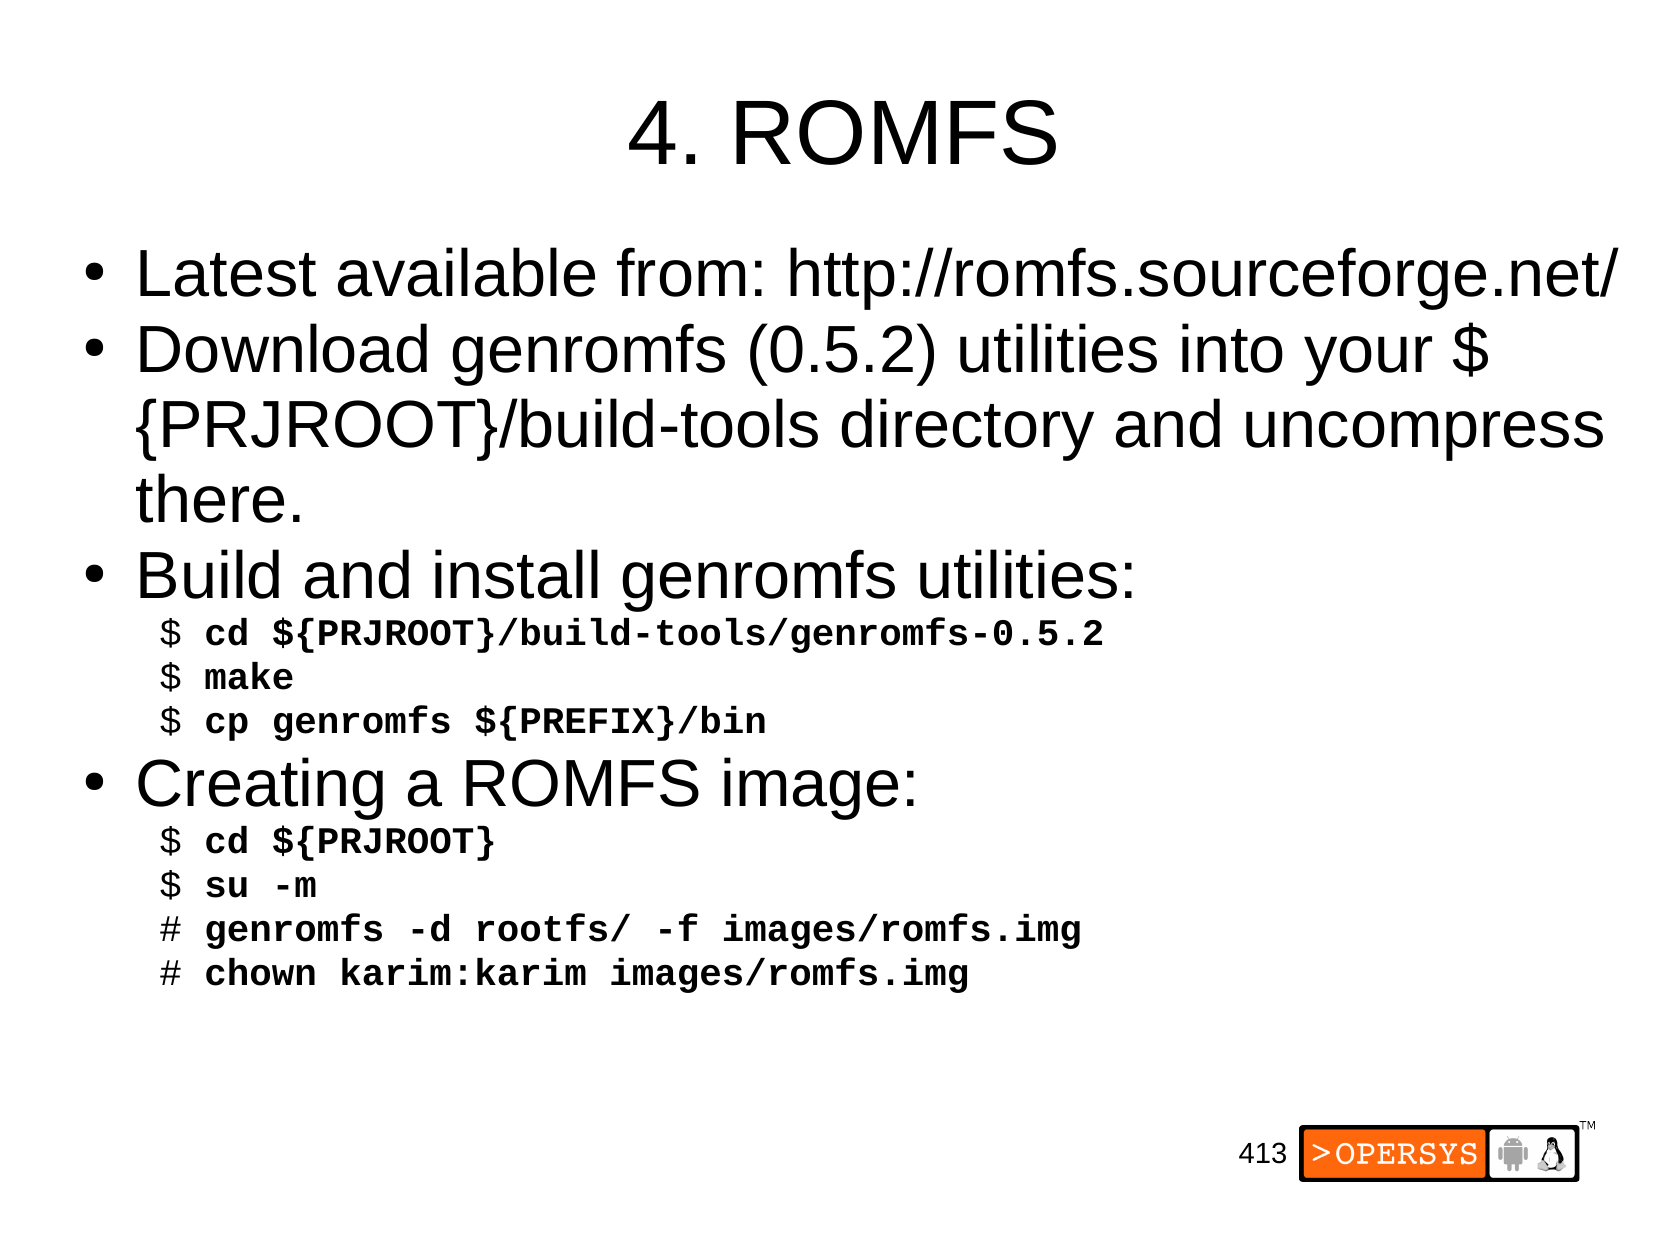

# 4. ROMFS
Latest available from: http://romfs.sourceforge.net/
Download genromfs (0.5.2) utilities into your ${PRJROOT}/build-tools directory and uncompress there.
Build and install genromfs utilities:
$ cd ${PRJROOT}/build-tools/genromfs-0.5.2
$ make
$ cp genromfs ${PREFIX}/bin
Creating a ROMFS image:
$ cd ${PRJROOT}
$ su -m
# genromfs -d rootfs/ -f images/romfs.img
# chown karim:karim images/romfs.img